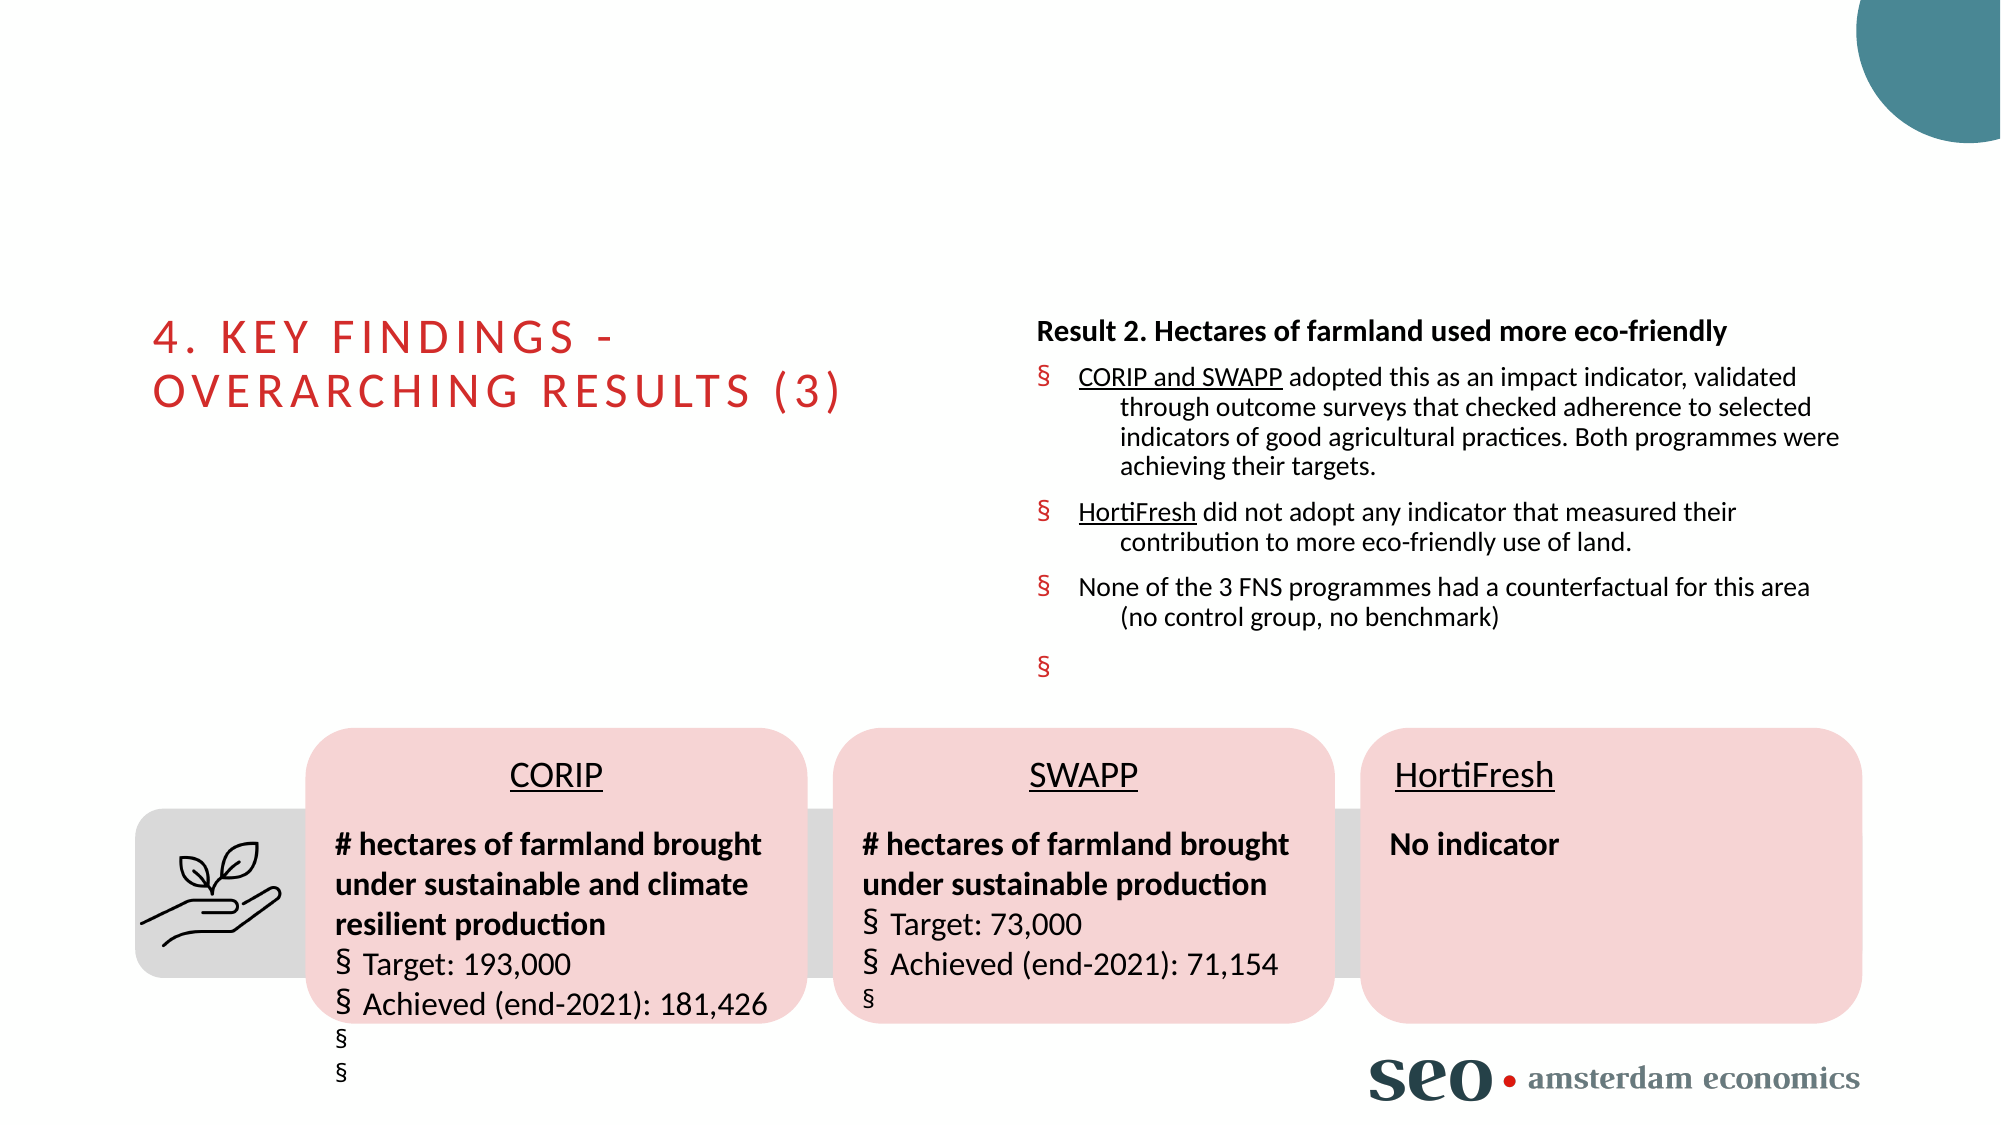

# 4. key findings - Overarching results (3)
Result 2. Hectares of farmland used more eco-friendly
CORIP and SWAPP adopted this as an impact indicator, validated through outcome surveys that checked adherence to selected indicators of good agricultural practices. Both programmes were achieving their targets.
HortiFresh did not adopt any indicator that measured their contribution to more eco-friendly use of land.
None of the 3 FNS programmes had a counterfactual for this area (no control group, no benchmark)
CORIP
# hectares of farmland brought under sustainable and climate resilient production
Target: 193,000
Achieved (end-2021): 181,426
SWAPP
# hectares of farmland brought under sustainable production
Target: 73,000
Achieved (end-2021): 71,154
HortiFresh
No indicator